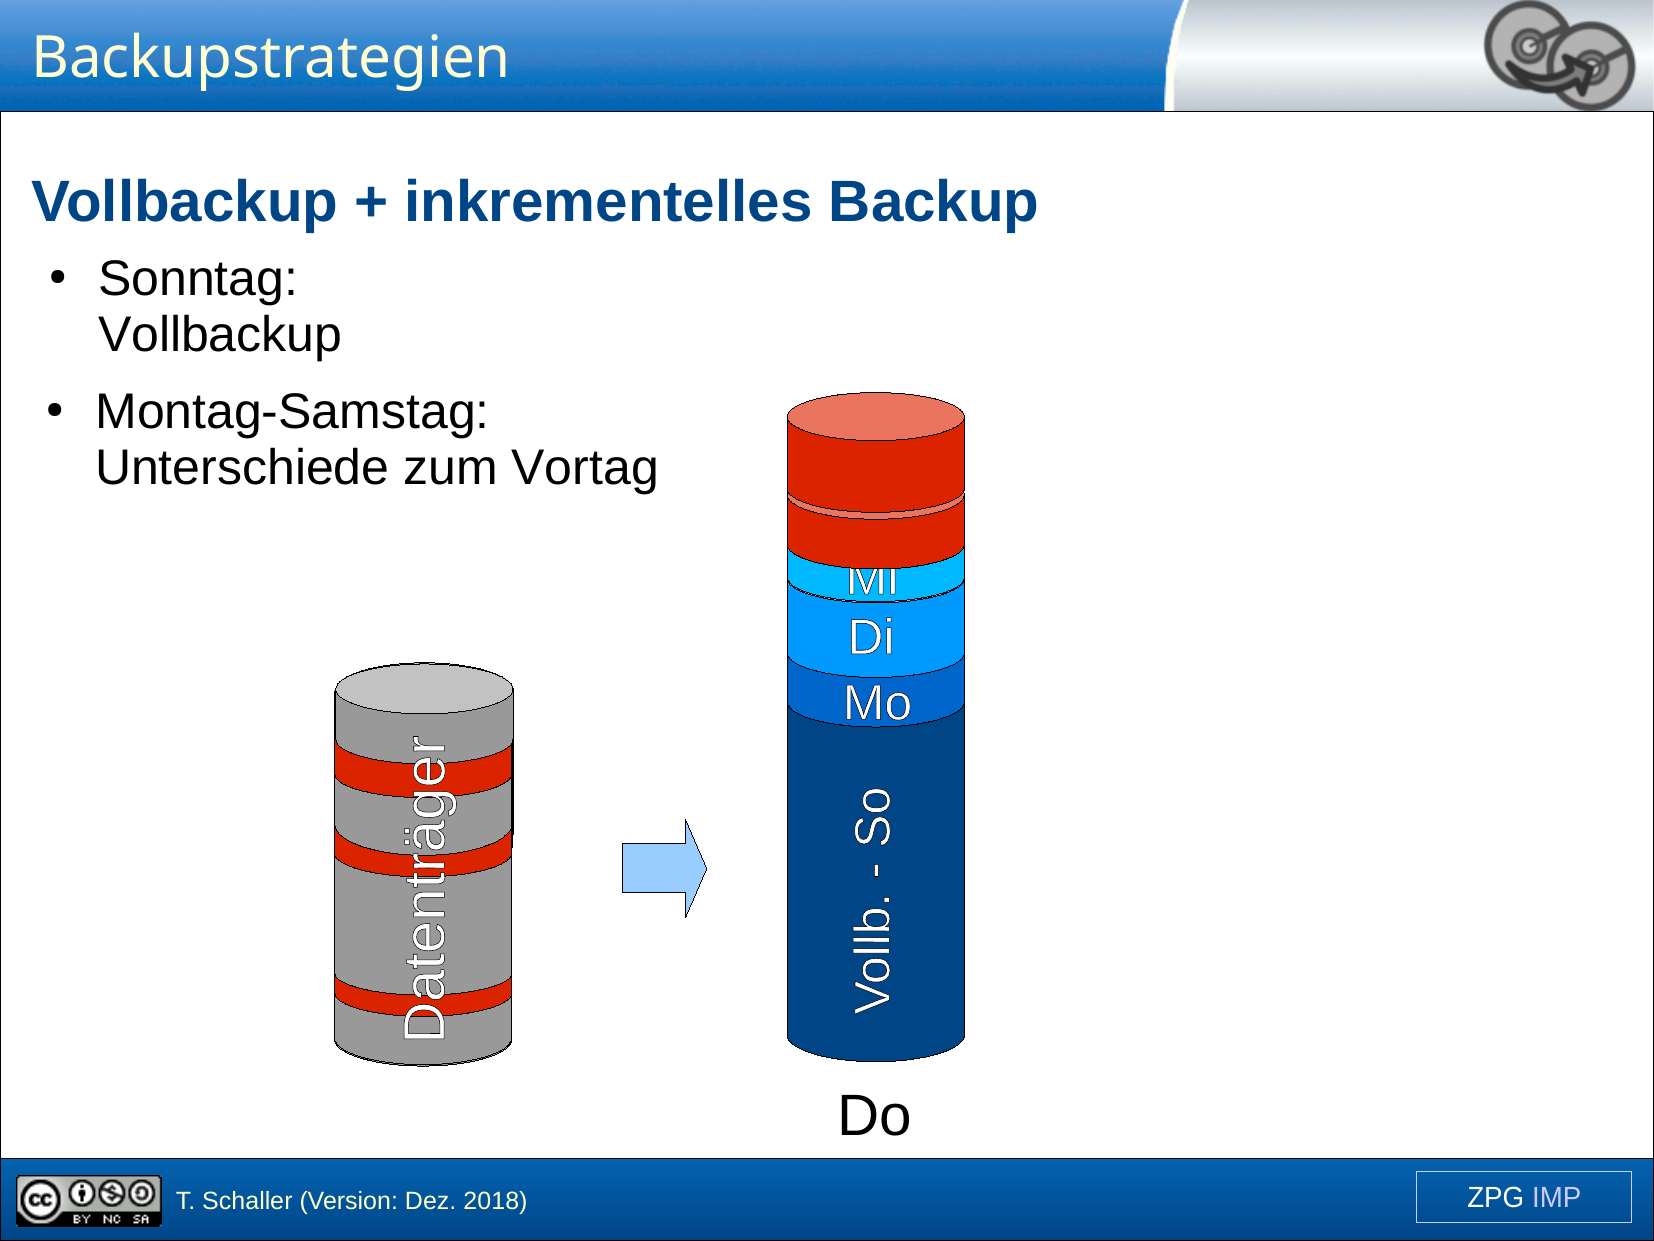

# Backupstrategien
Vollbackup + inkrementelles Backup
 Sonntag:
 Vollbackup
 Montag-Samstag:
 Unterschiede zum Vortag
Mi
Di
Mo
Vollb. - So
Datenträger
So
Mo
Do
Di
Mi
9